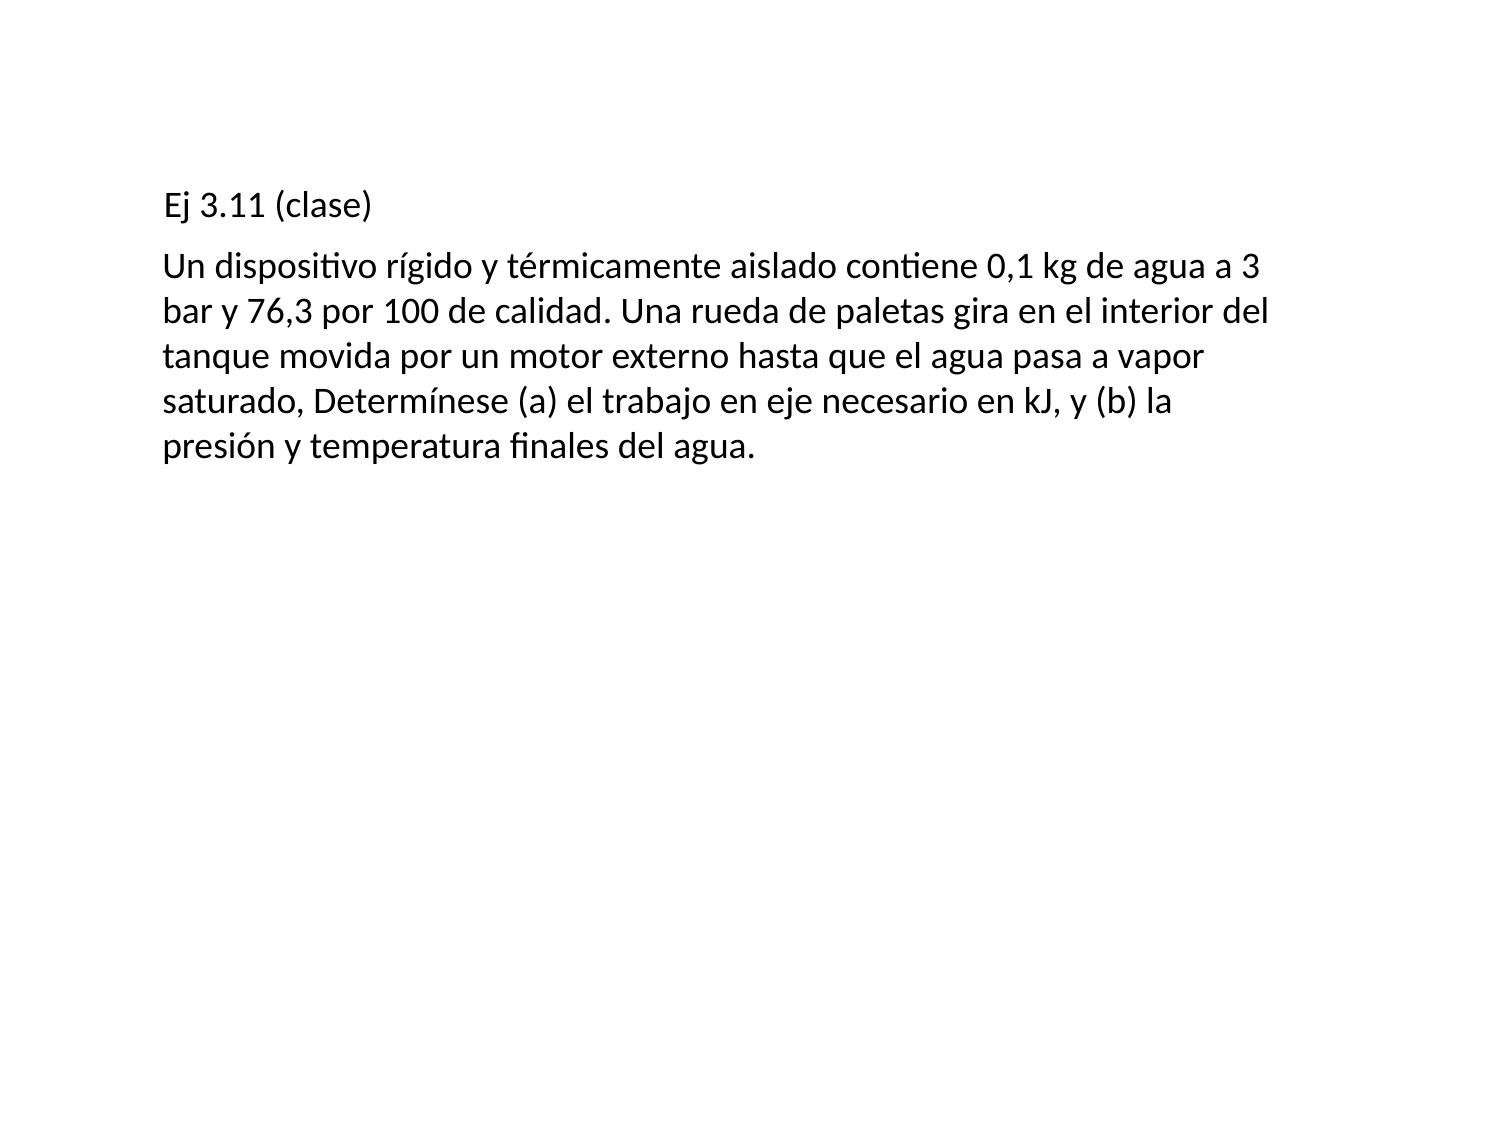

Ej 3.11 (clase)
Un dispositivo rígido y térmicamente aislado contiene 0,1 kg de agua a 3 bar y 76,3 por 100 de calidad. Una rueda de paletas gira en el interior del tanque movida por un motor externo hasta que el agua pasa a vapor saturado, Determínese (a) el trabajo en eje necesario en kJ, y (b) la presión y temperatura finales del agua.